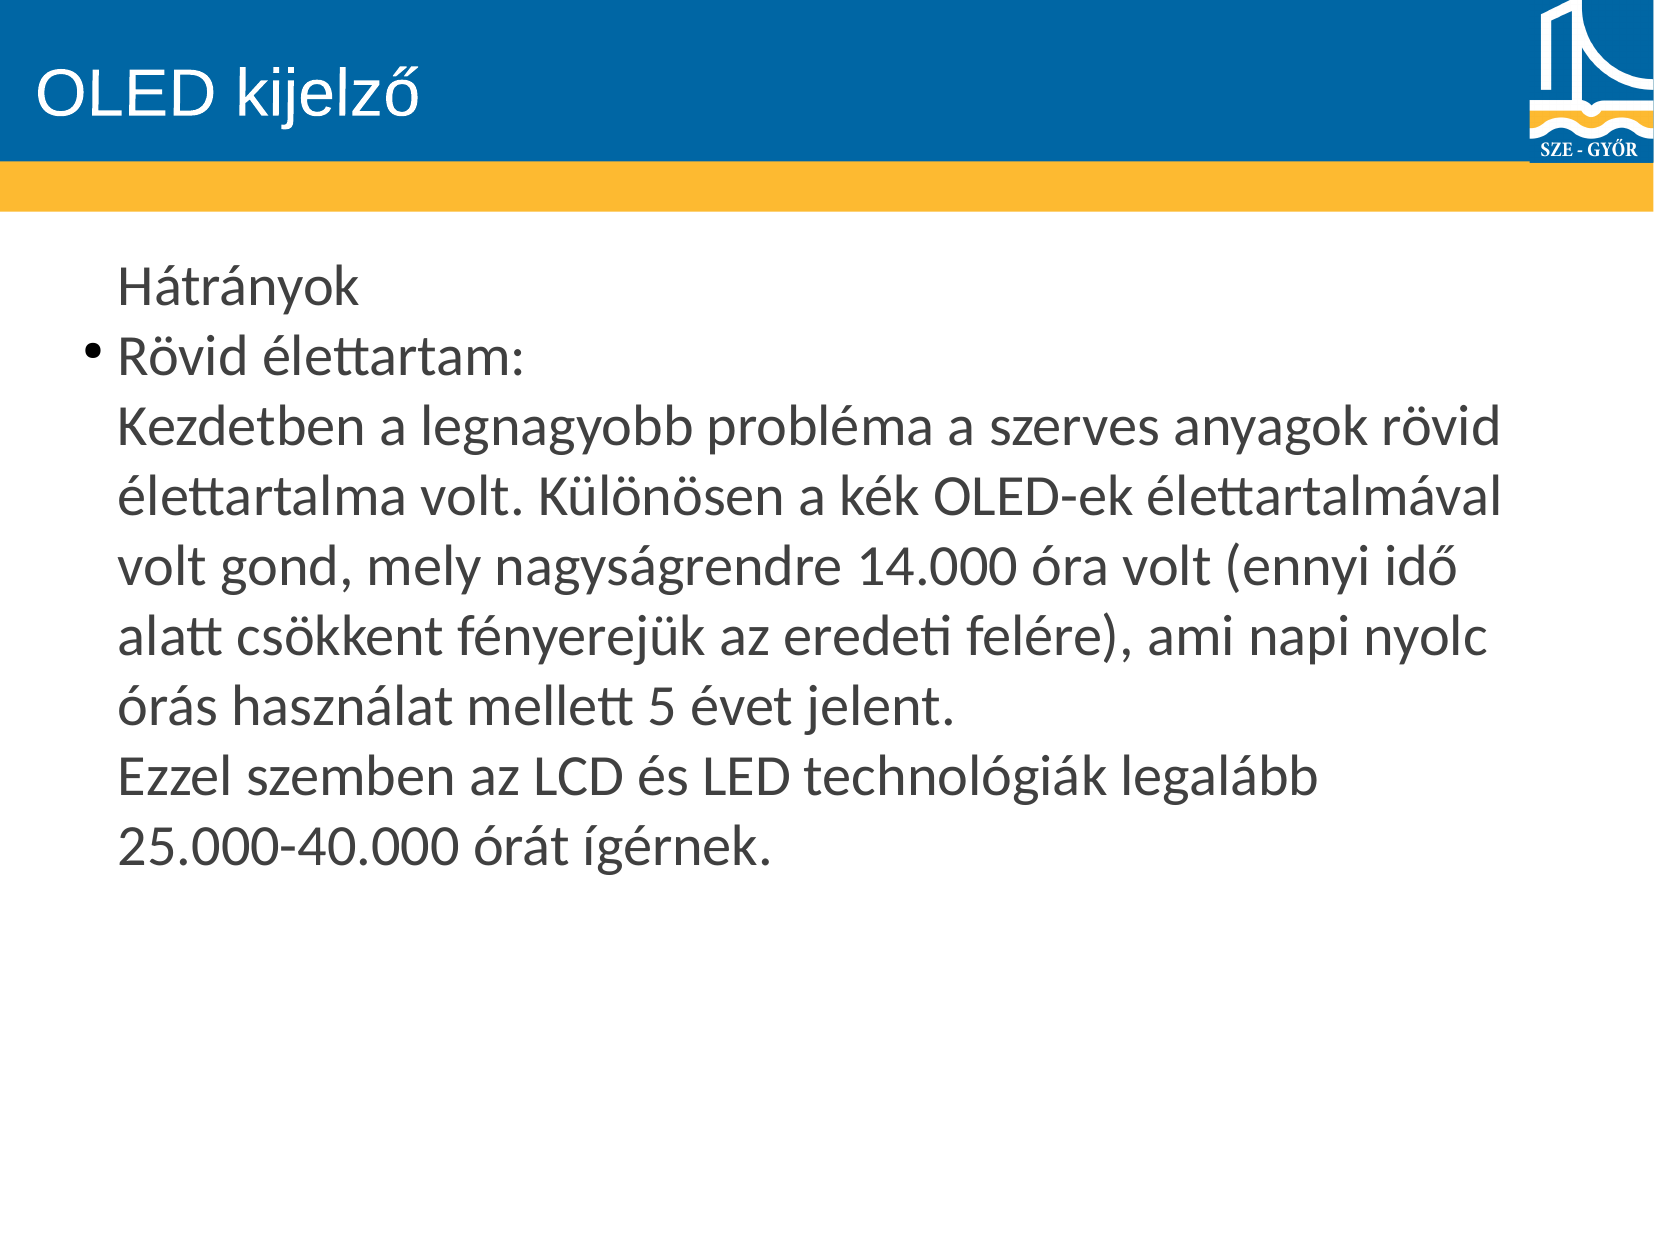

OLED kijelző
Hátrányok
Rövid élettartam:
Kezdetben a legnagyobb probléma a szerves anyagok rövid élettartalma volt. Különösen a kék OLED-ek élettartalmával volt gond, mely nagyságrendre 14.000 óra volt (ennyi idő alatt csökkent fényerejük az eredeti felére), ami napi nyolc órás használat mellett 5 évet jelent.
Ezzel szemben az LCD és LED technológiák legalább
25.000-40.000 órát ígérnek.